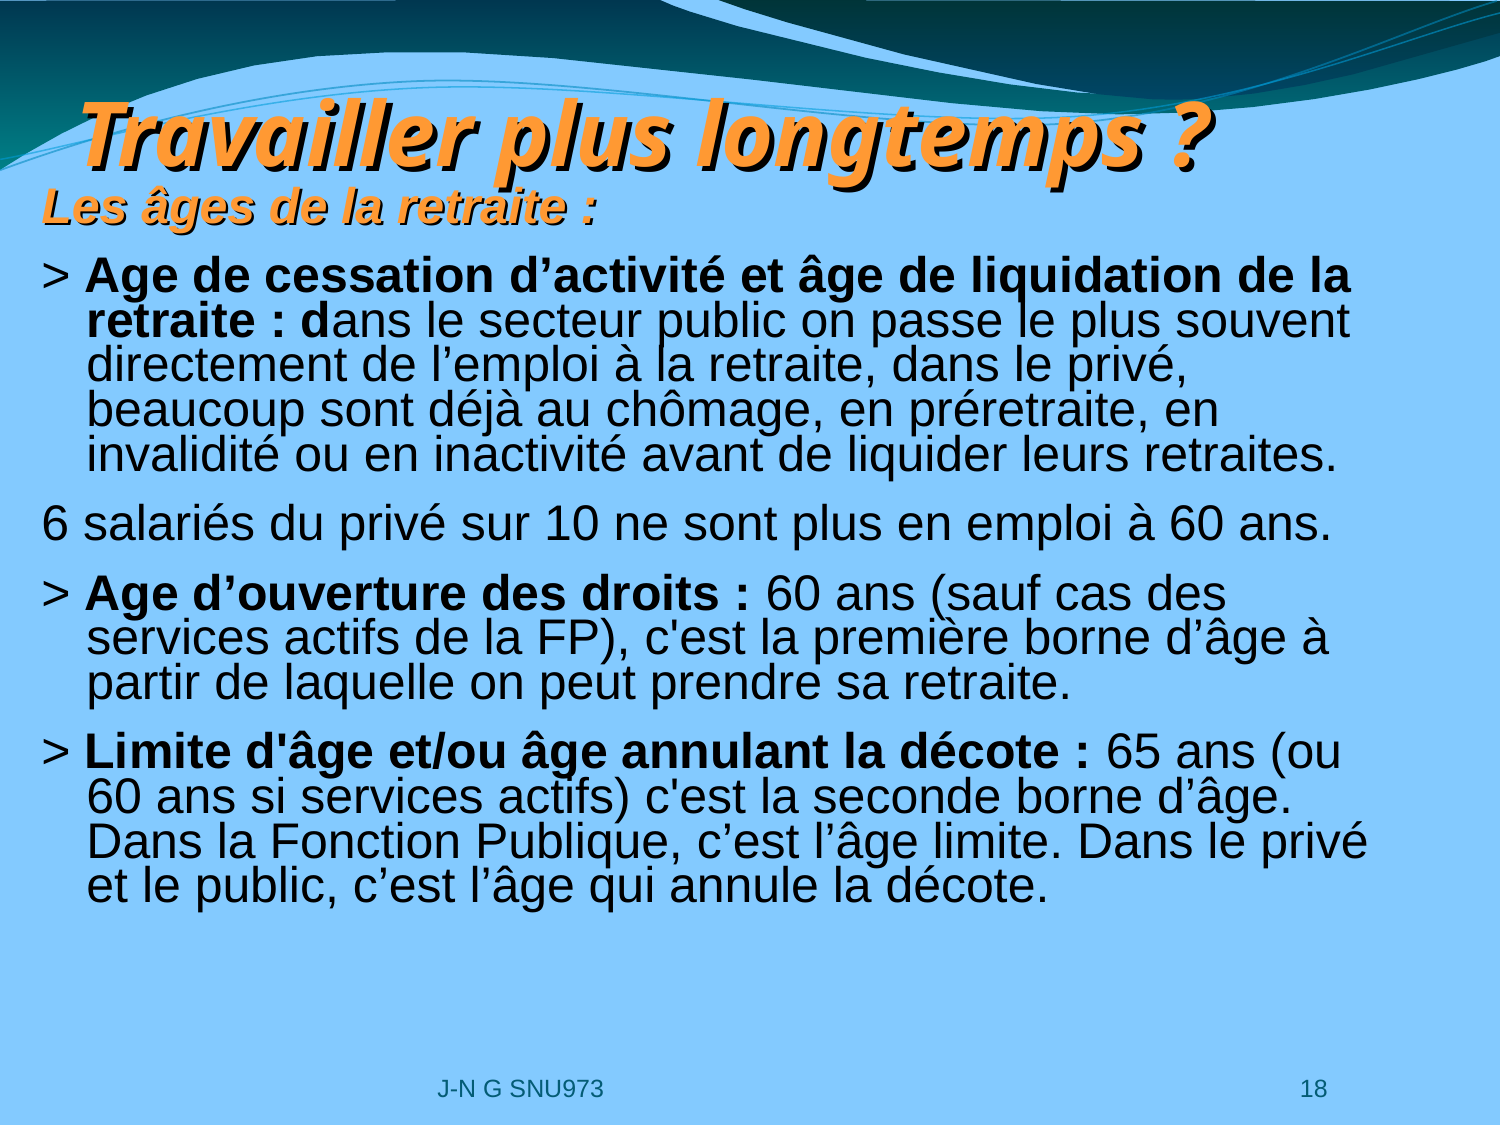

# Travailler plus longtemps ?
Les âges de la retraite :
> Age de cessation d’activité et âge de liquidation de la retraite : dans le secteur public on passe le plus souvent directement de l’emploi à la retraite, dans le privé, beaucoup sont déjà au chômage, en préretraite, en invalidité ou en inactivité avant de liquider leurs retraites.
6 salariés du privé sur 10 ne sont plus en emploi à 60 ans.
> Age d’ouverture des droits : 60 ans (sauf cas des services actifs de la FP), c'est la première borne d’âge à partir de laquelle on peut prendre sa retraite.
> Limite d'âge et/ou âge annulant la décote : 65 ans (ou 60 ans si services actifs) c'est la seconde borne d’âge. Dans la Fonction Publique, c’est l’âge limite. Dans le privé et le public, c’est l’âge qui annule la décote.
J-N G SNU973